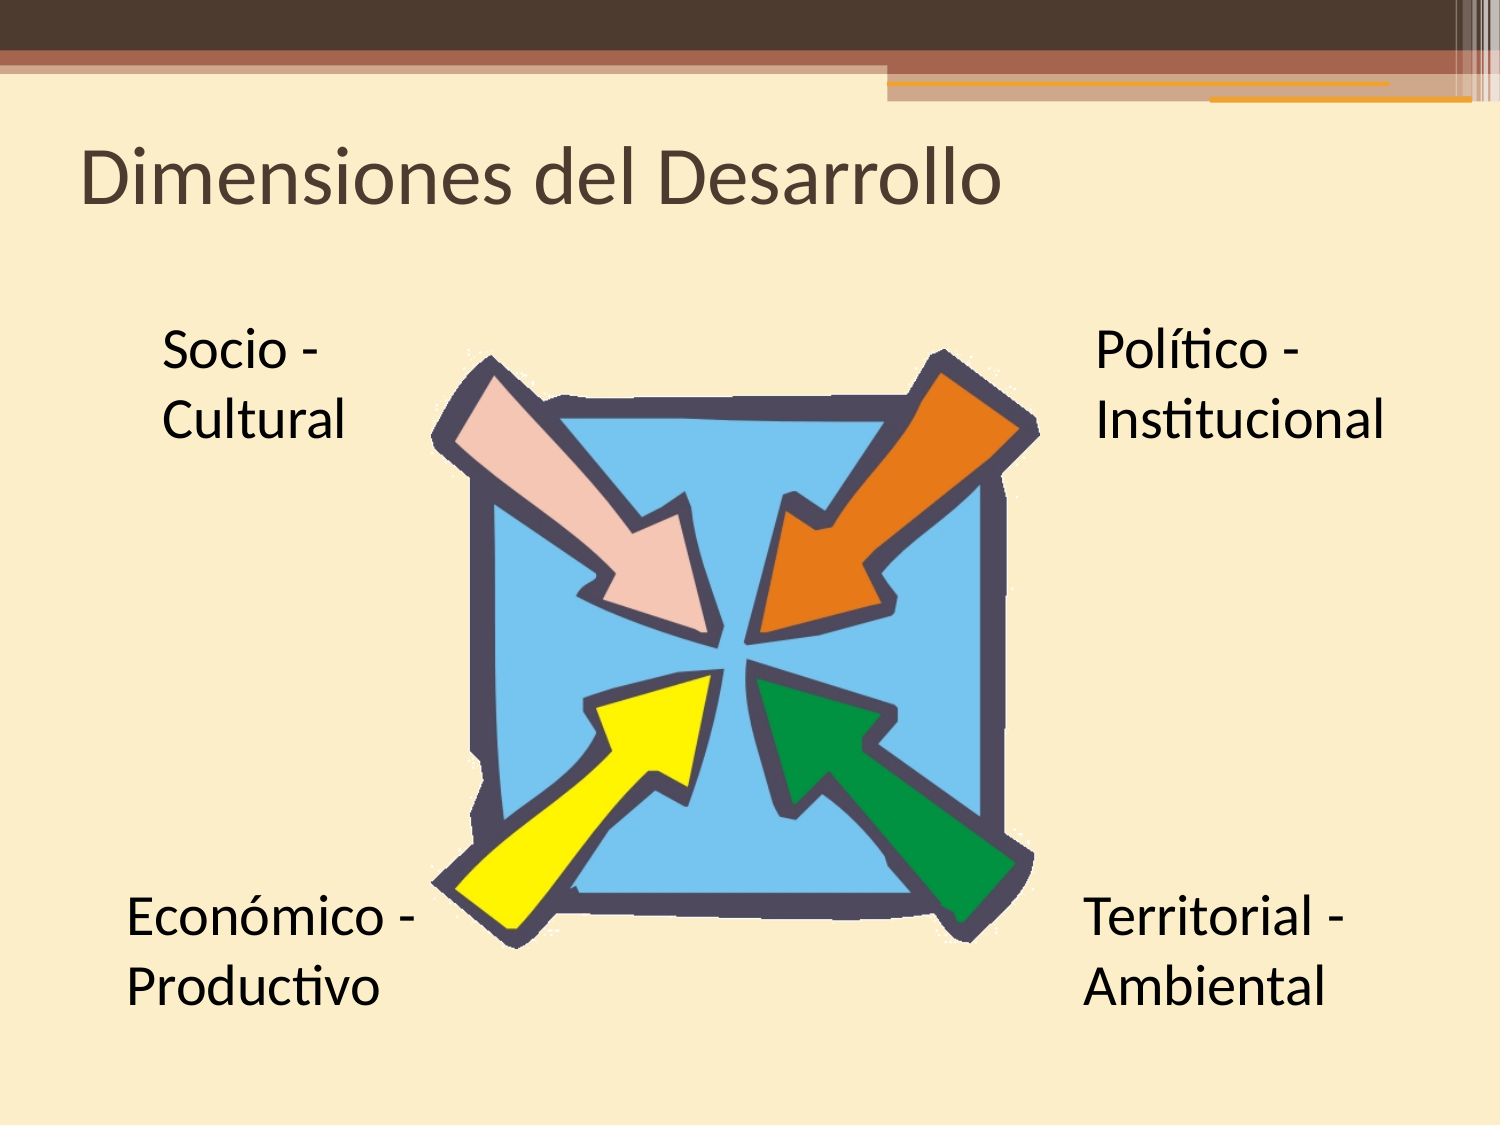

# Dimensiones del Desarrollo
Socio - Cultural
Político - Institucional
Económico - Productivo
Territorial - Ambiental